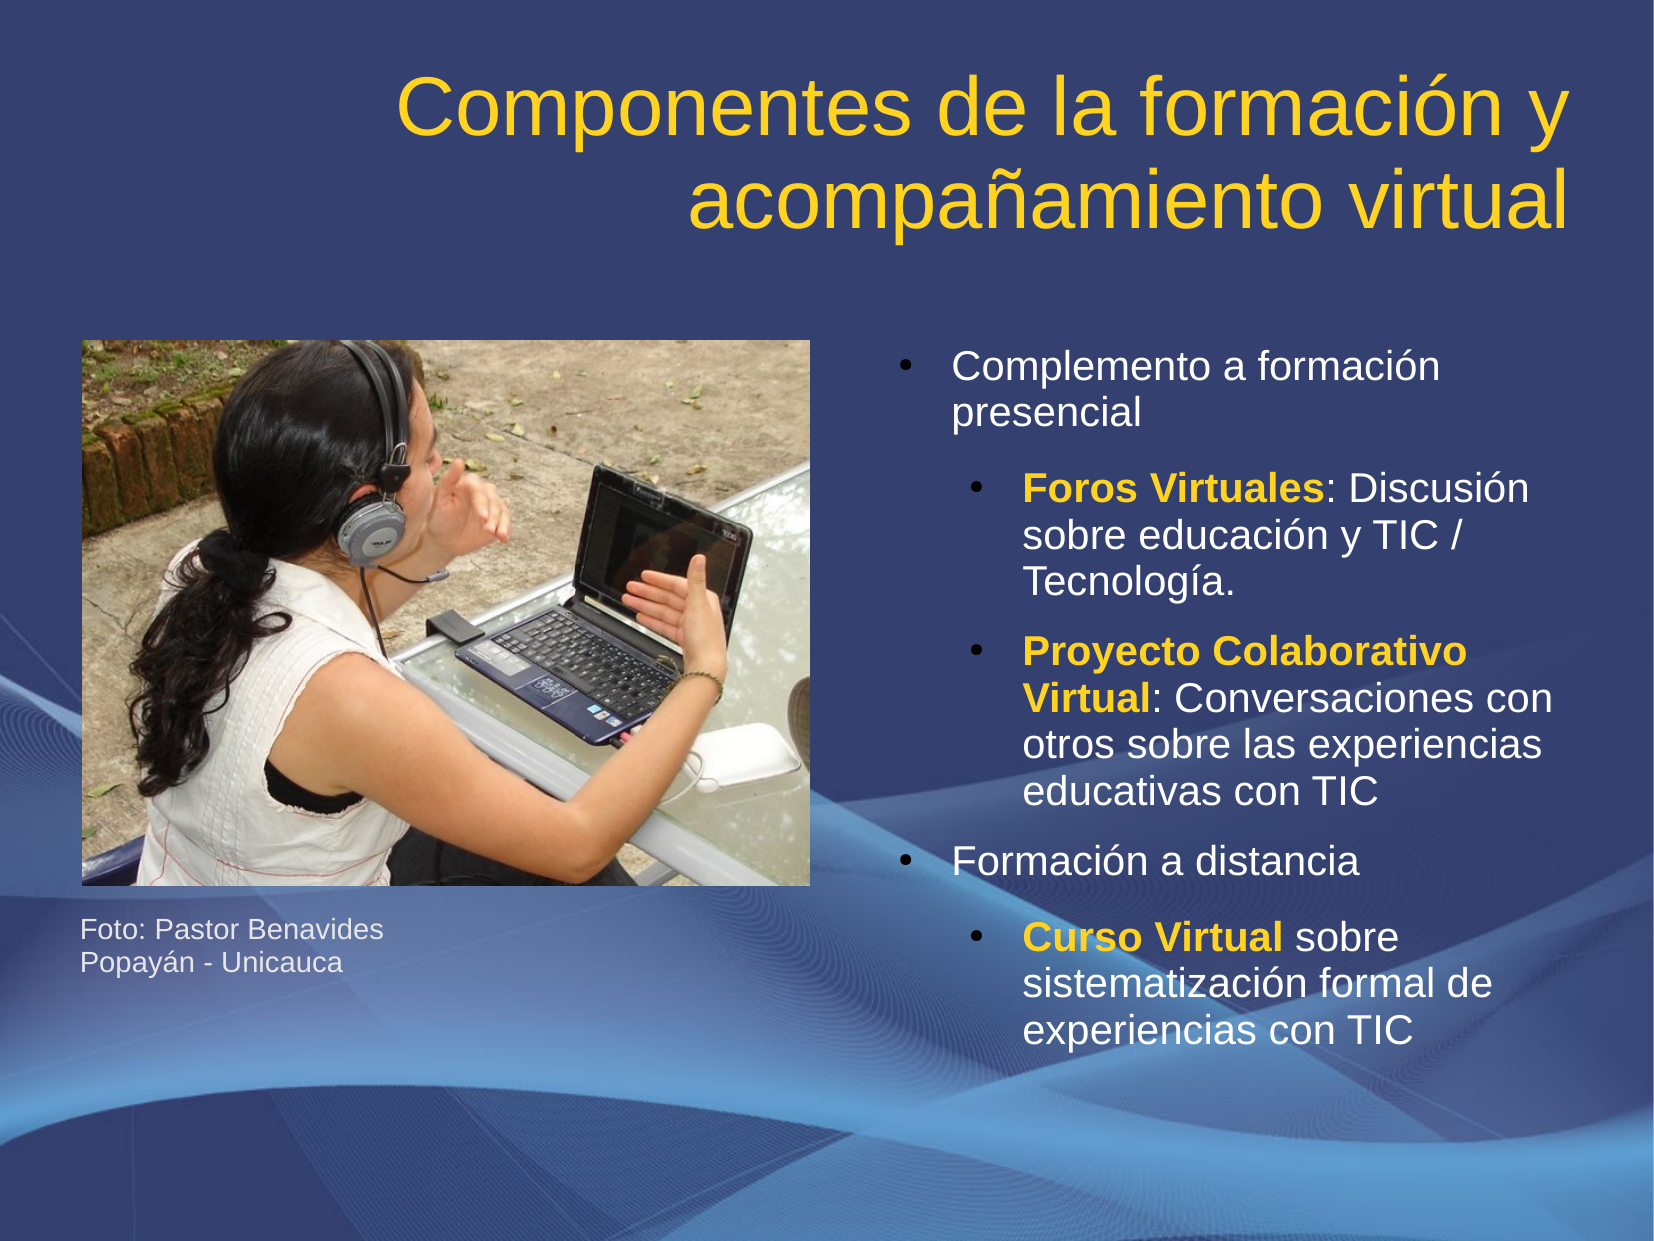

# Componentes de la formación y acompañamiento virtual
Complemento a formación presencial
Foros Virtuales: Discusión sobre educación y TIC / Tecnología.
Proyecto Colaborativo Virtual: Conversaciones con otros sobre las experiencias educativas con TIC
Formación a distancia
Curso Virtual sobre sistematización formal de experiencias con TIC
Foto: Pastor Benavides
Popayán - Unicauca